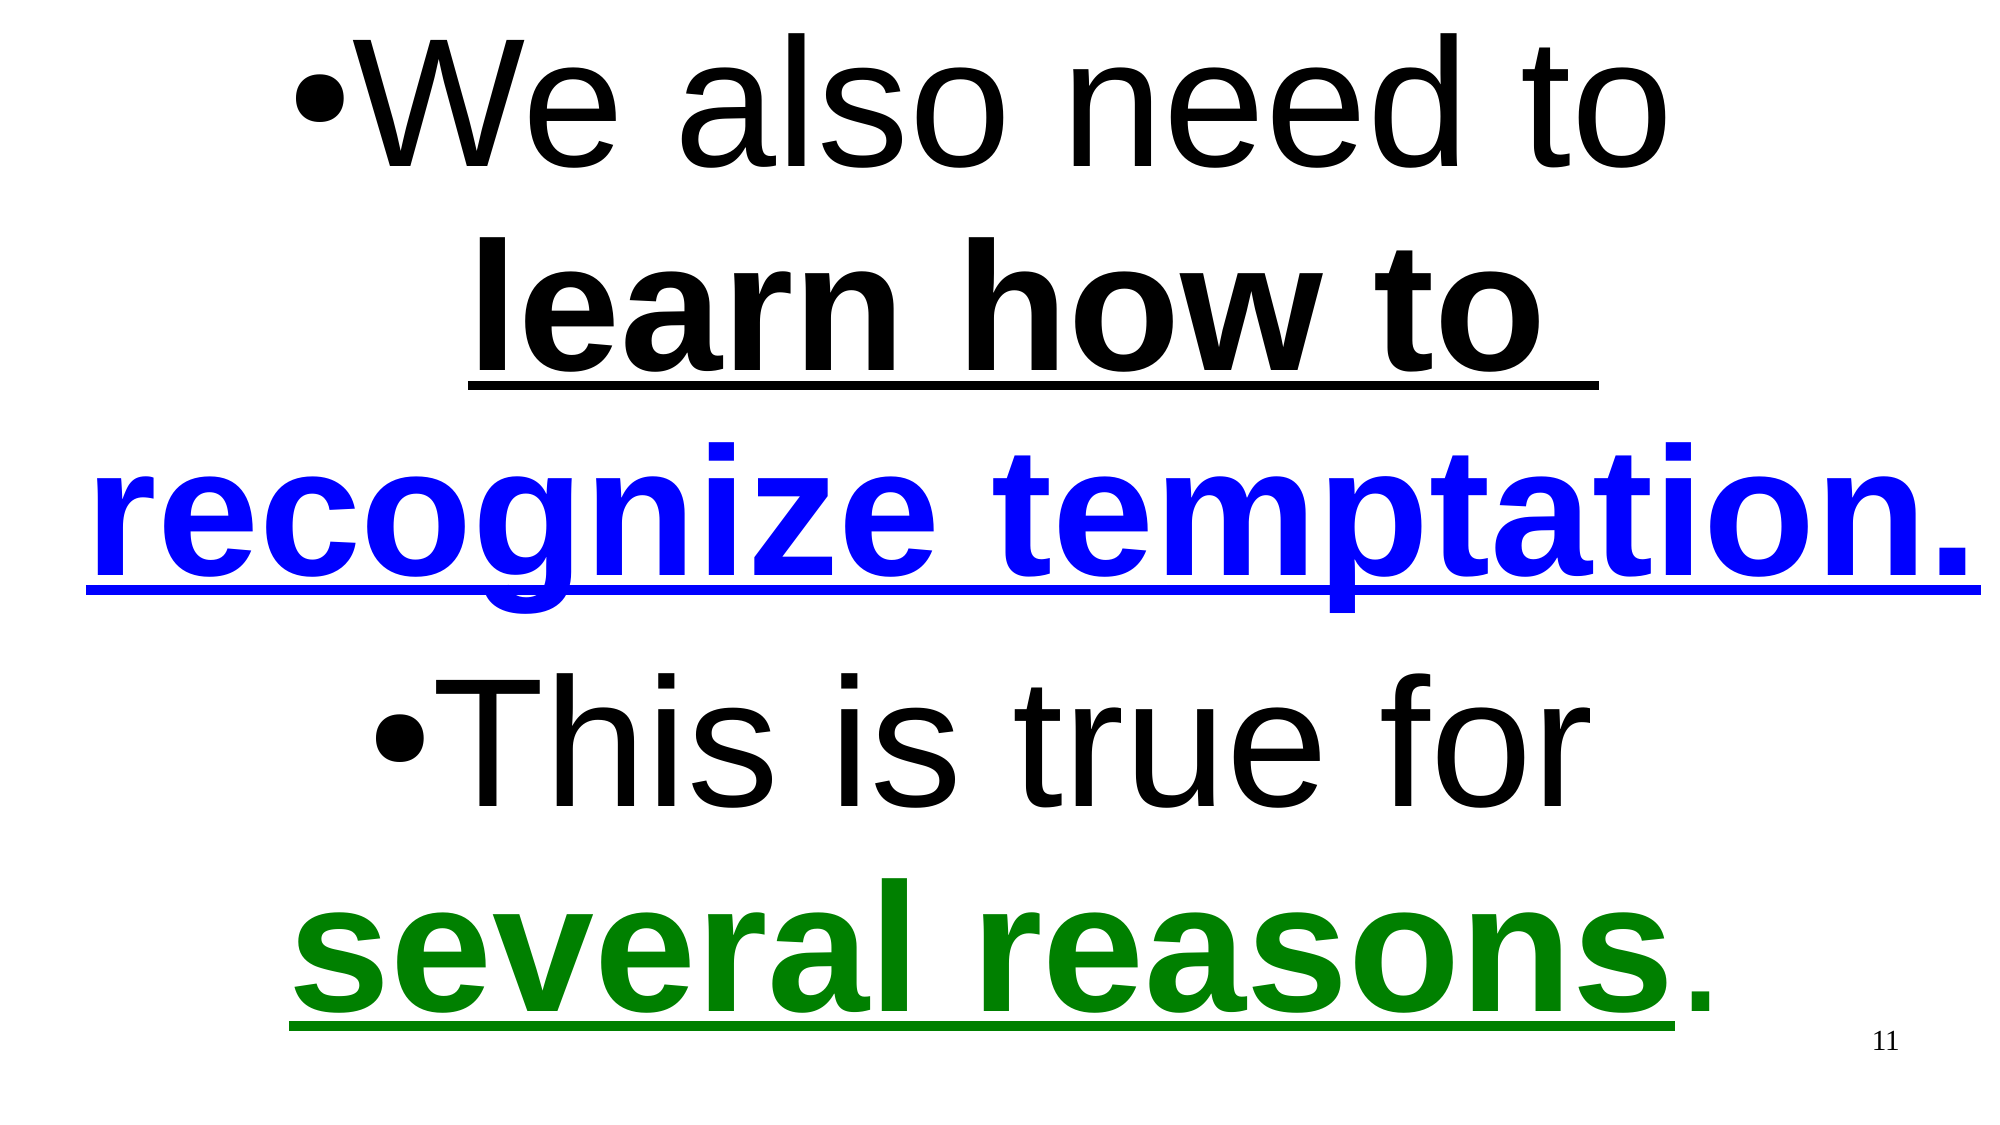

# We also need to learn how to recognize temptation.
This is true for
several reasons.
11